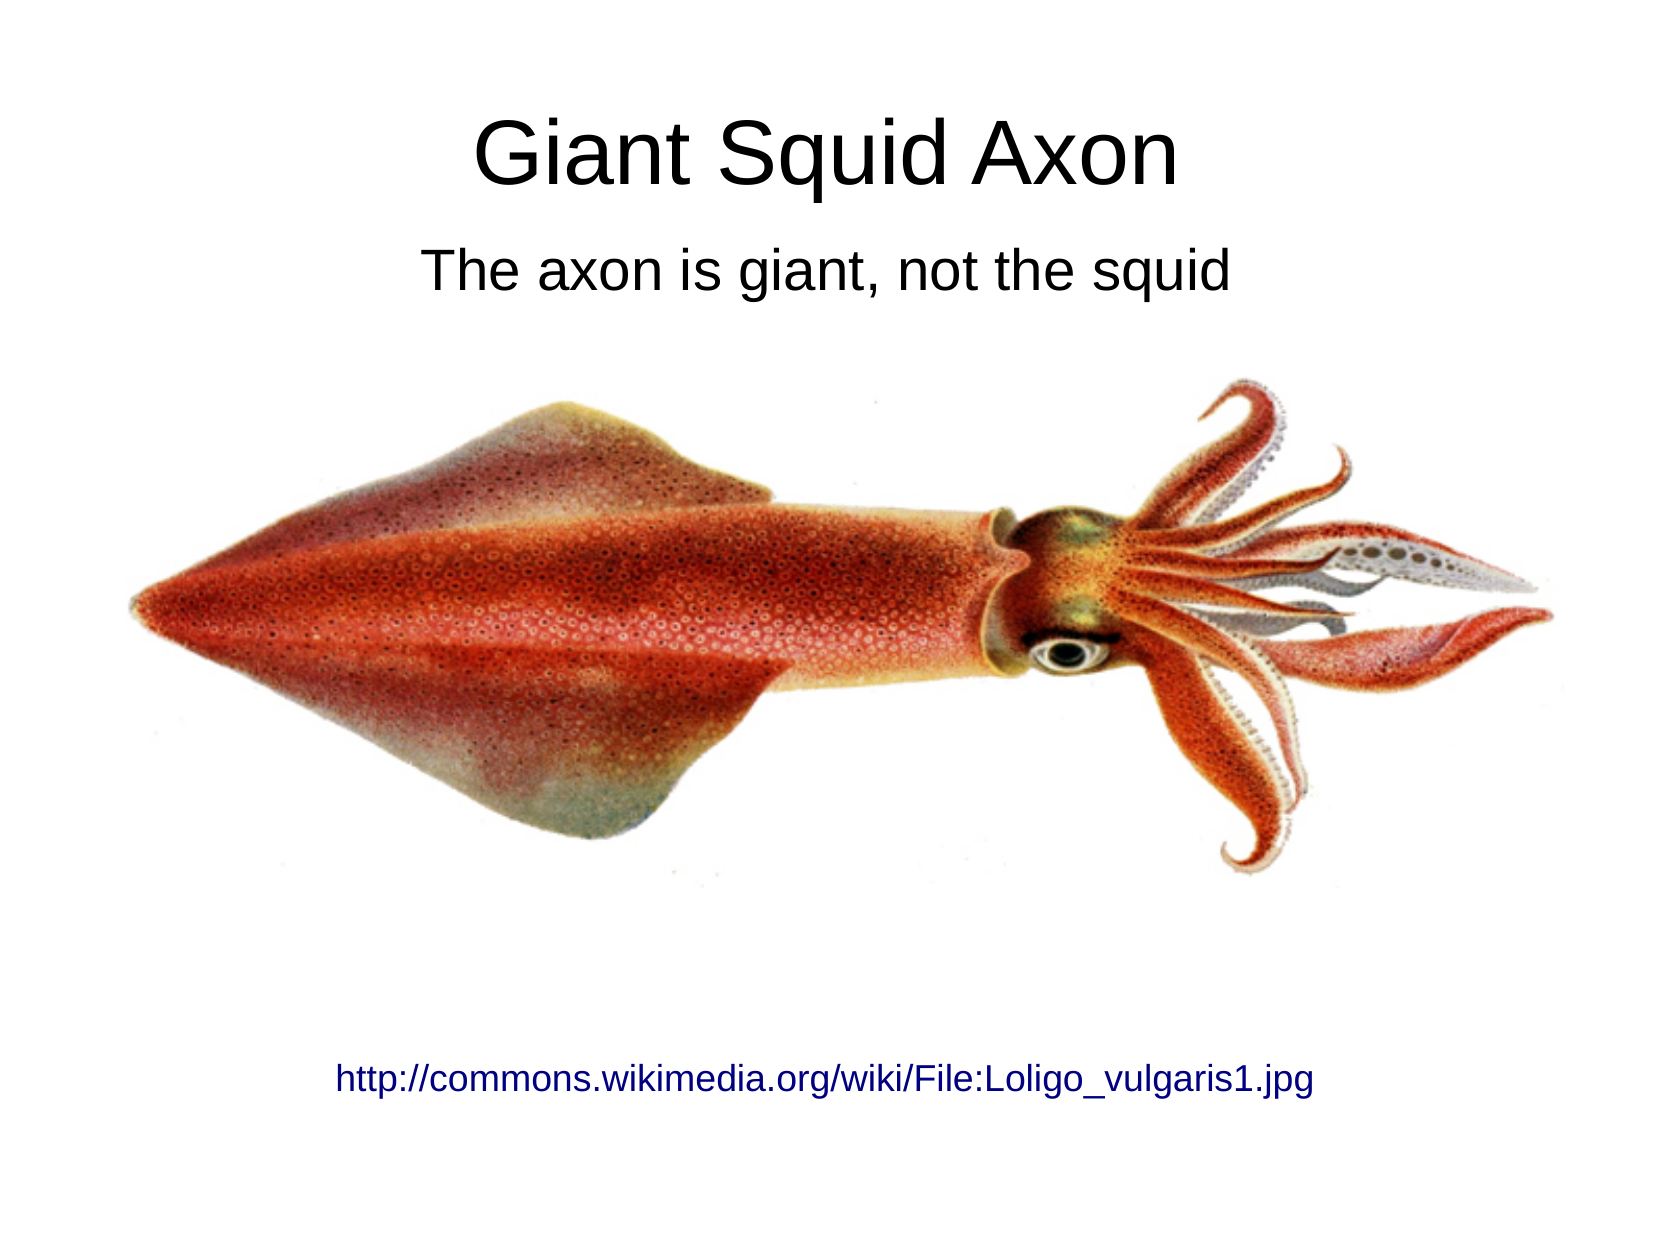

# Giant Squid Axon
The axon is giant, not the squid
http://commons.wikimedia.org/wiki/File:Loligo_vulgaris1.jpg